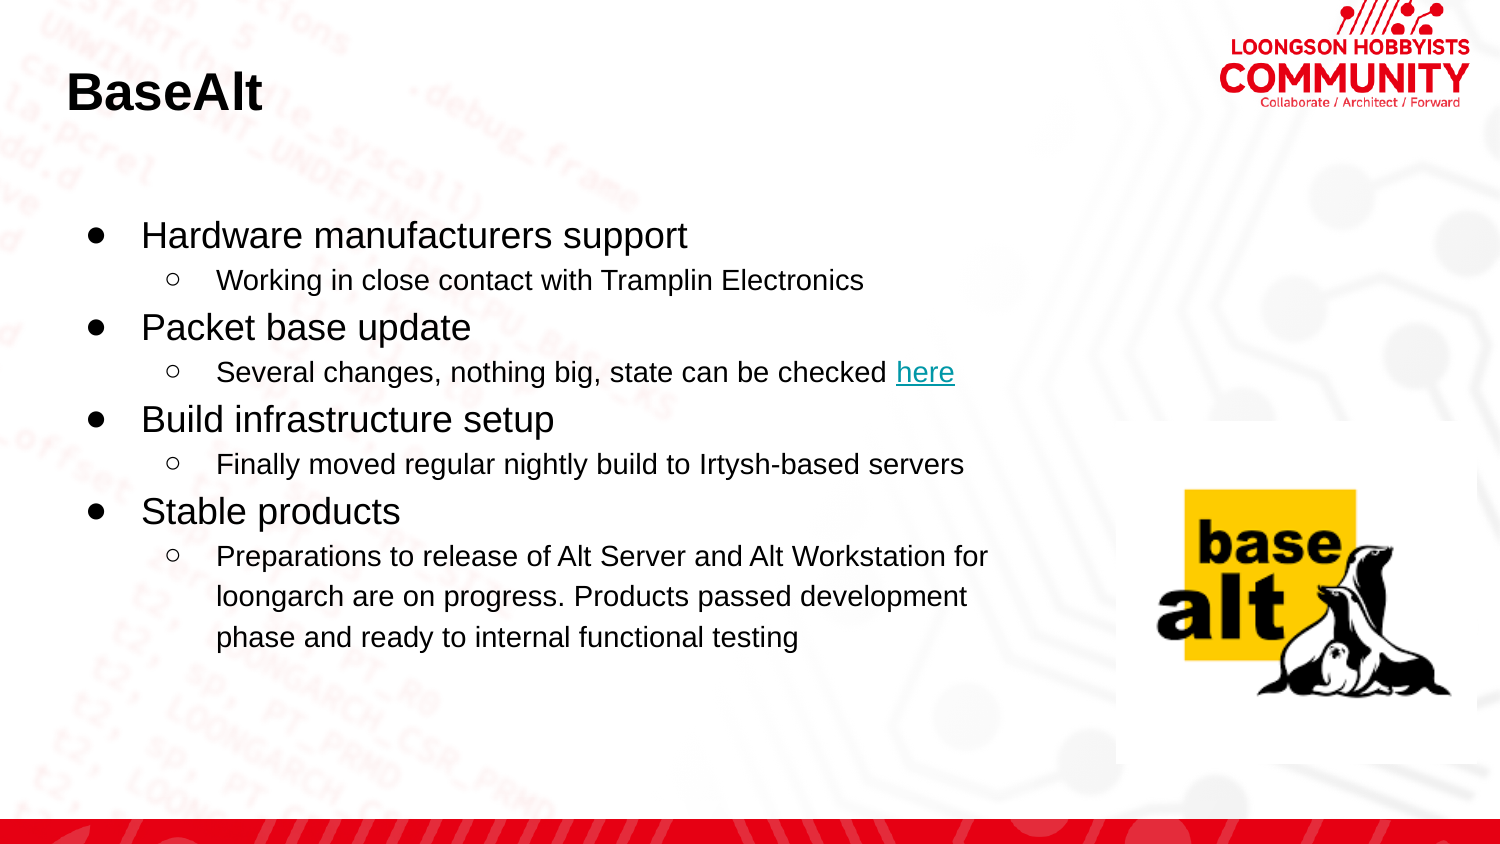

# BaseAlt
Hardware manufacturers support
Working in close contact with Tramplin Electronics
Packet base update
Several changes, nothing big, state can be checked here
Build infrastructure setup
Finally moved regular nightly build to Irtysh-based servers
Stable products
Preparations to release of Alt Server and Alt Workstation for loongarch are on progress. Products passed development phase and ready to internal functional testing